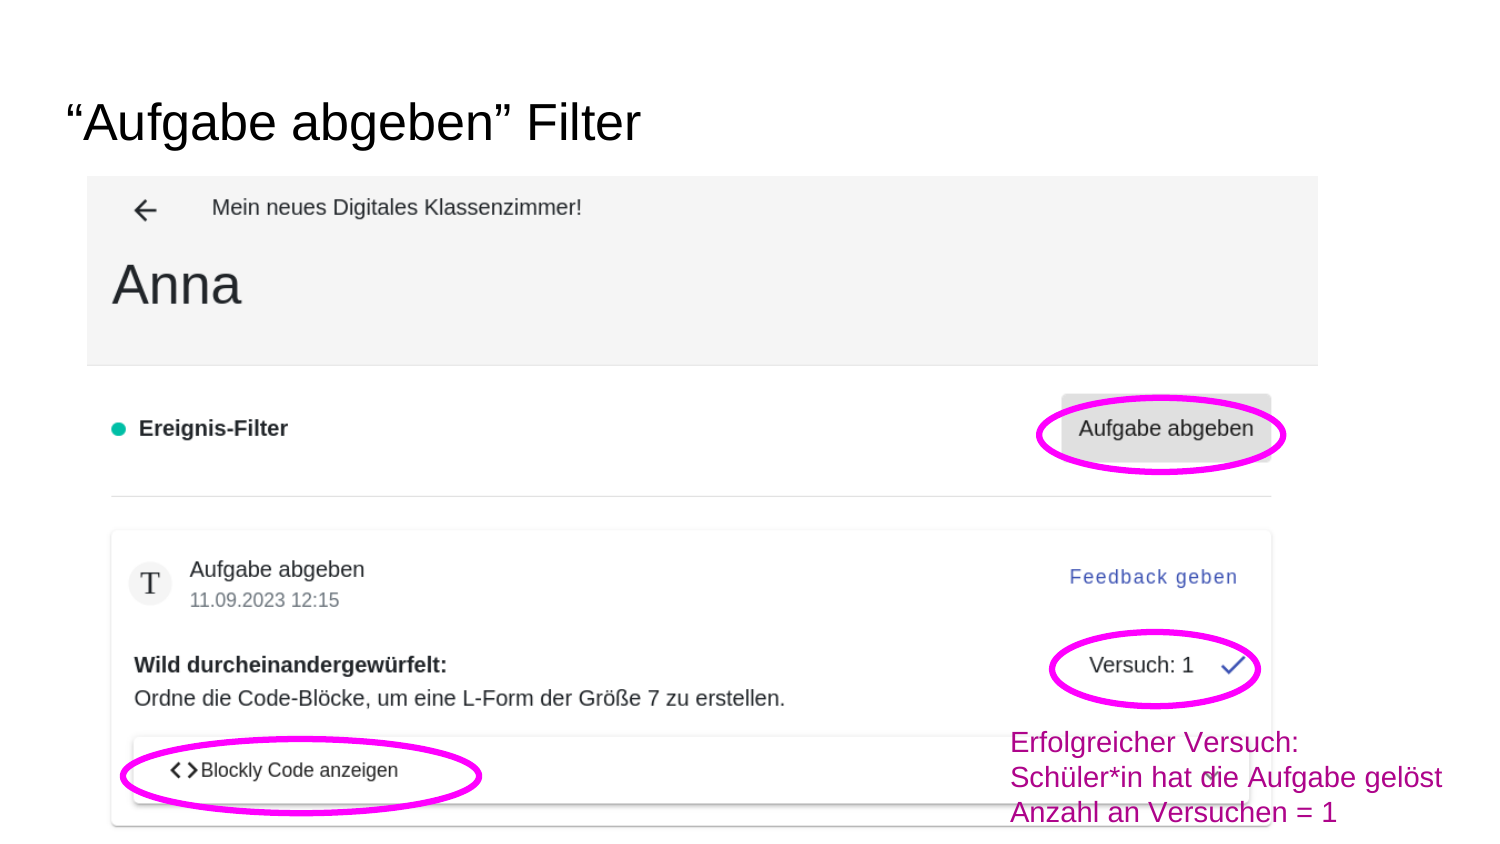

# “Aufgabe abgeben” Filter
Erfolgreicher Versuch:
Schüler*in hat die Aufgabe gelöst
Anzahl an Versuchen = 1